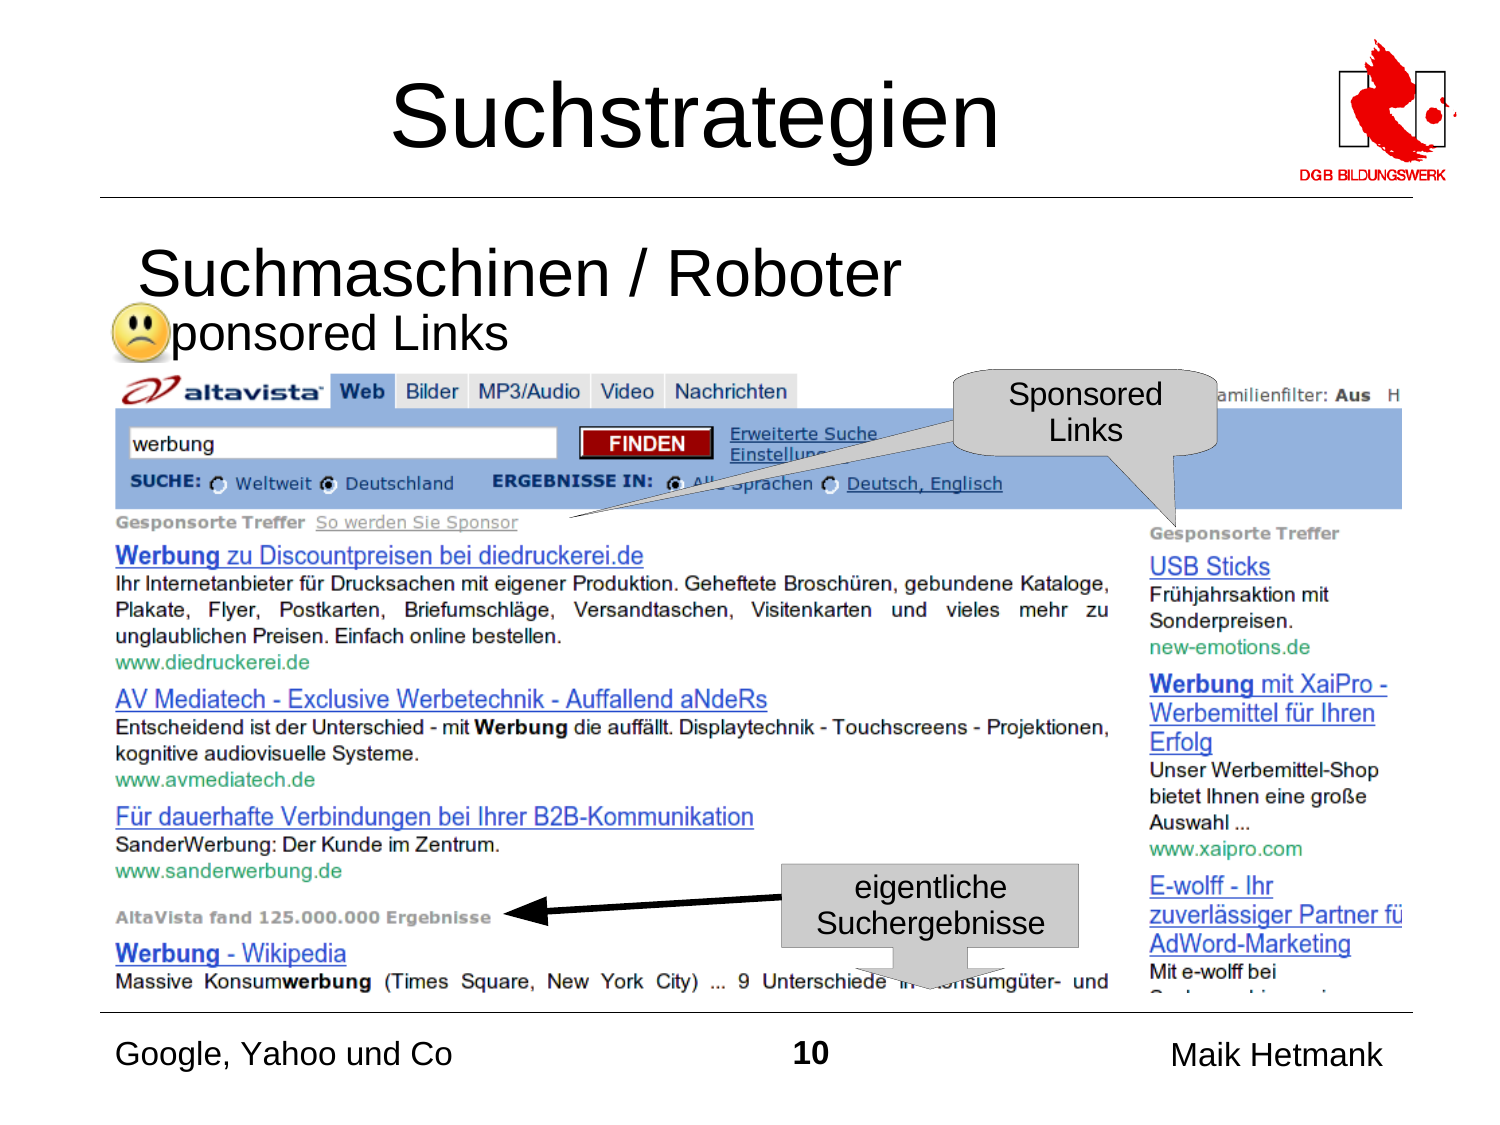

# Suchstrategien
Suchmaschinen / Roboter
Sponsored Links